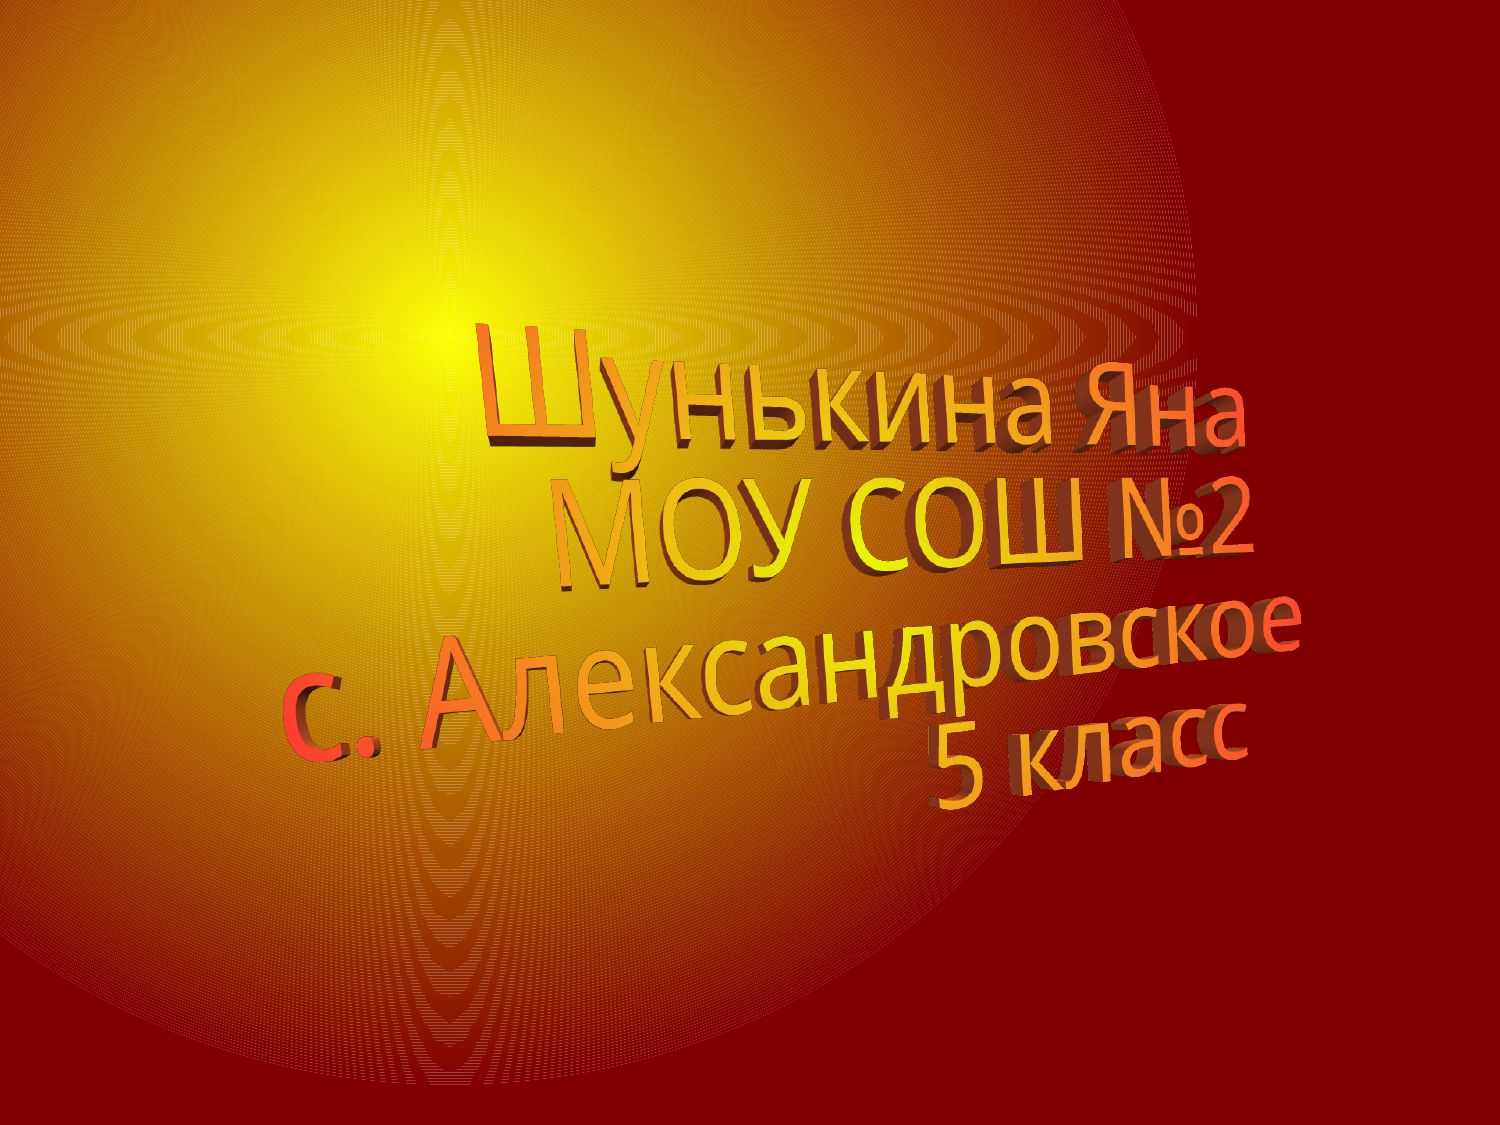

Шунькина Яна
 МОУ СОШ №2
с. Александровское
 5 класс